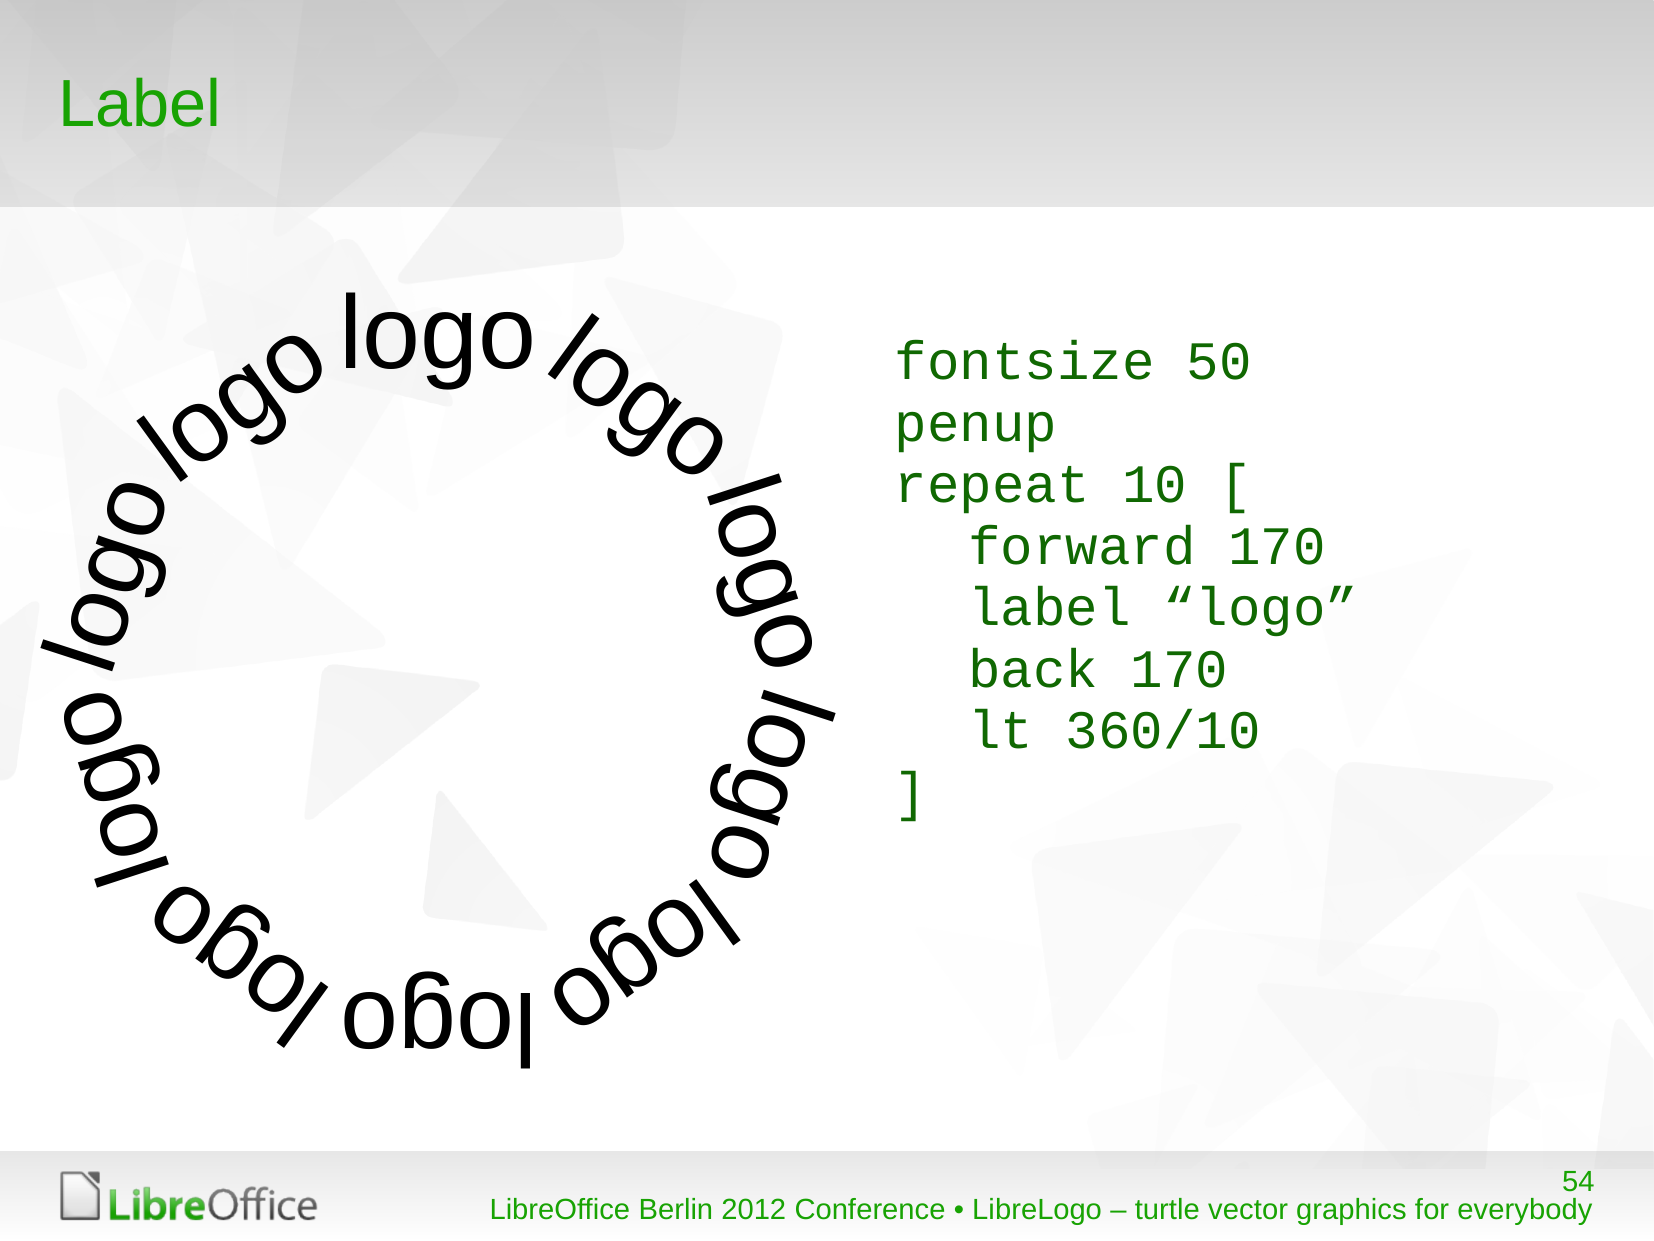

# Label
fontsize 50
penup
repeat 10 [
	forward 170
	label “logo”
	back 170
	lt 360/10
]
logo
logo
logo
logo
logo
logo
logo
logo
logo
logo
54
LibreOffice Berlin 2012 Conference • LibreLogo – turtle vector graphics for everybody